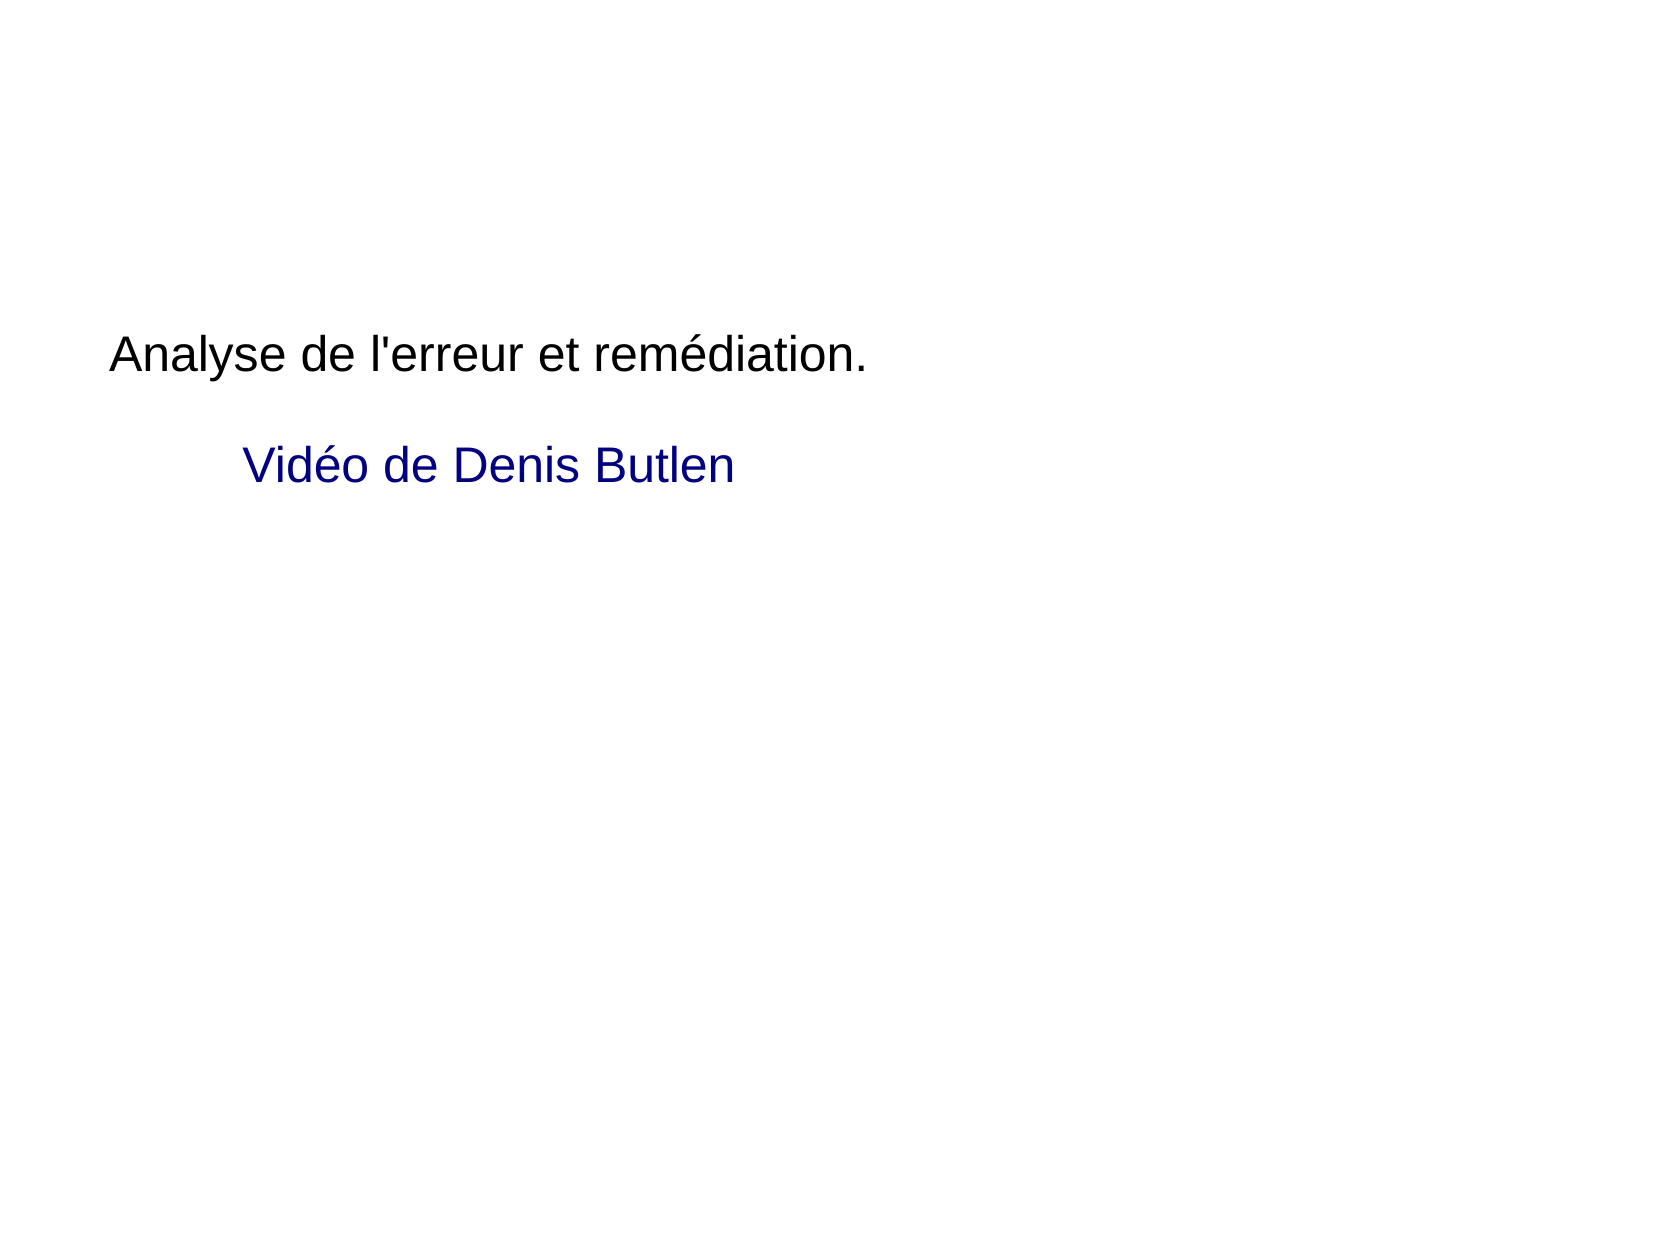

Analyse de l'erreur et remédiation.
Vidéo de Denis Butlen